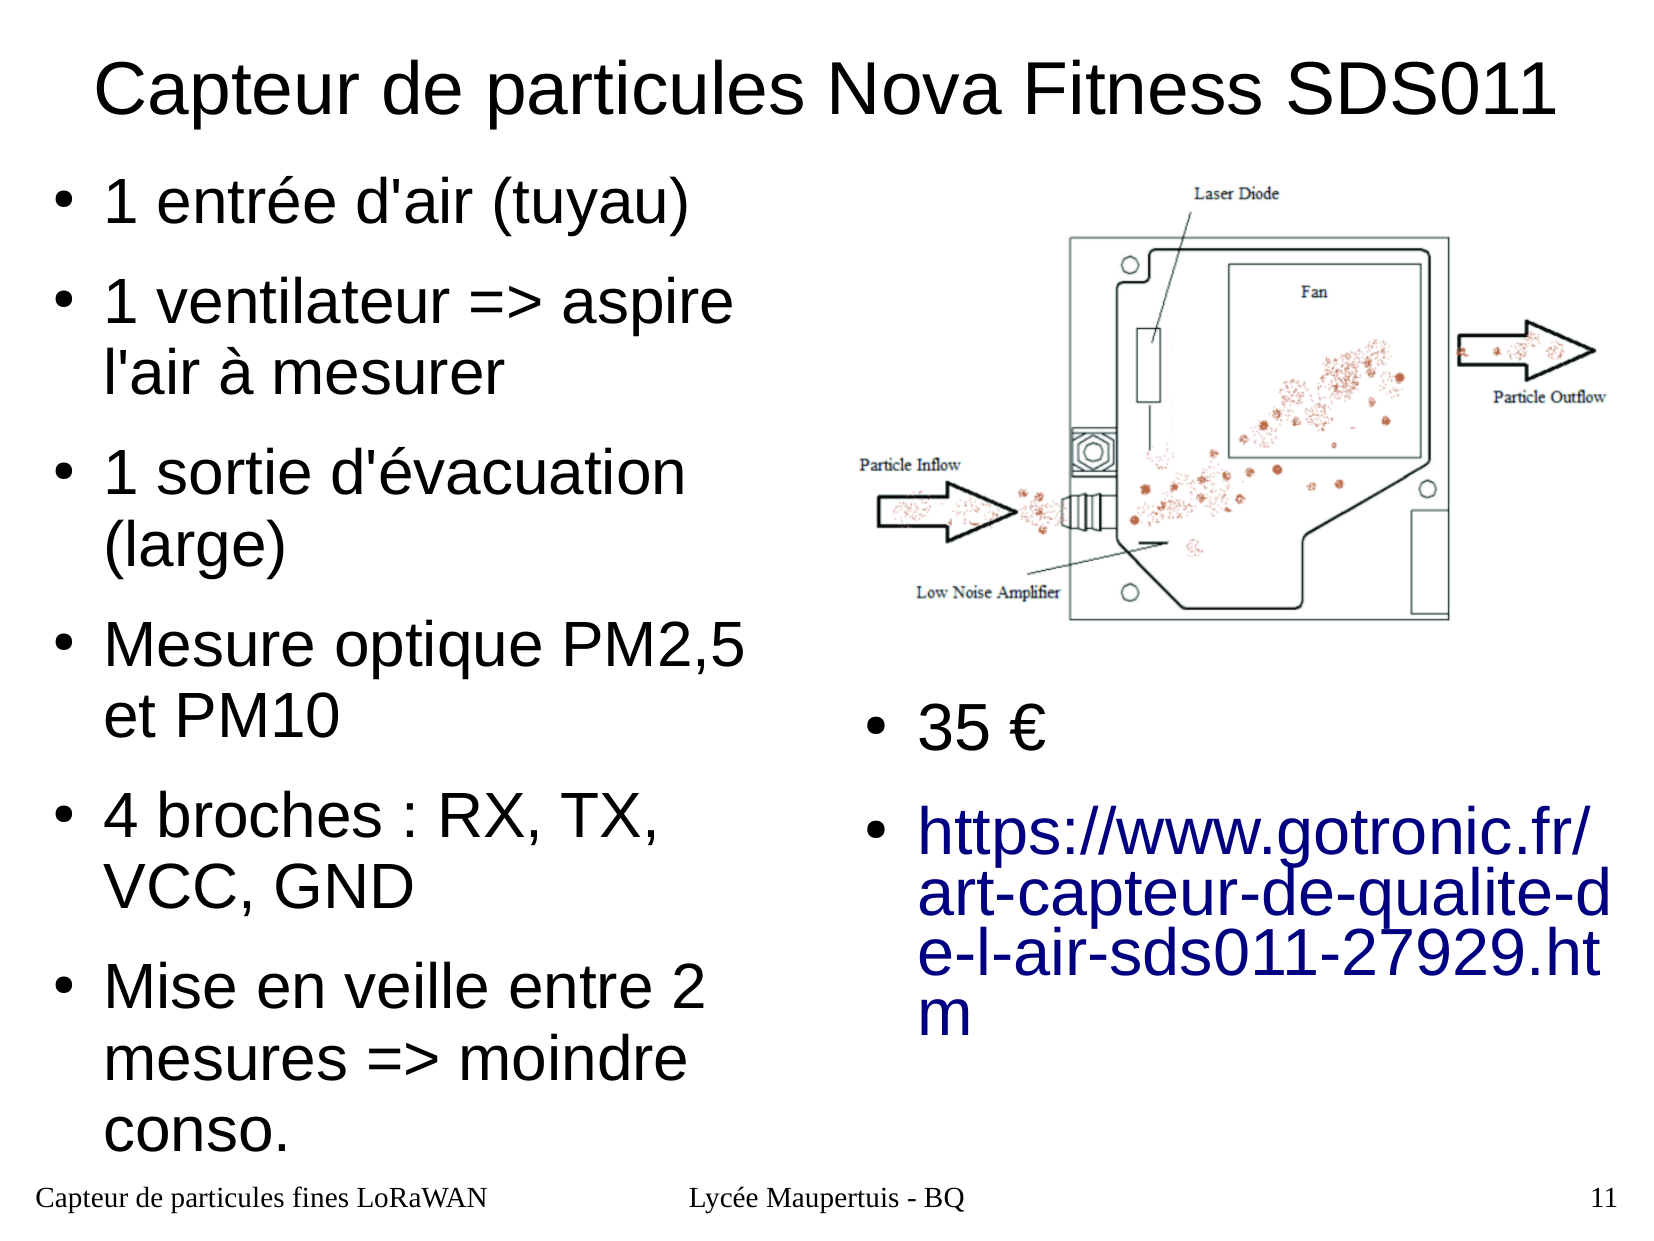

# Capteur de particules Nova Fitness SDS011
1 entrée d'air (tuyau)
1 ventilateur => aspire l'air à mesurer
1 sortie d'évacuation (large)
Mesure optique PM2,5 et PM10
4 broches : RX, TX, VCC, GND
Mise en veille entre 2 mesures => moindre conso.
35 €
https://www.gotronic.fr/art-capteur-de-qualite-de-l-air-sds011-27929.htm
Capteur de particules fines LoRaWAN
Lycée Maupertuis - BQ
11